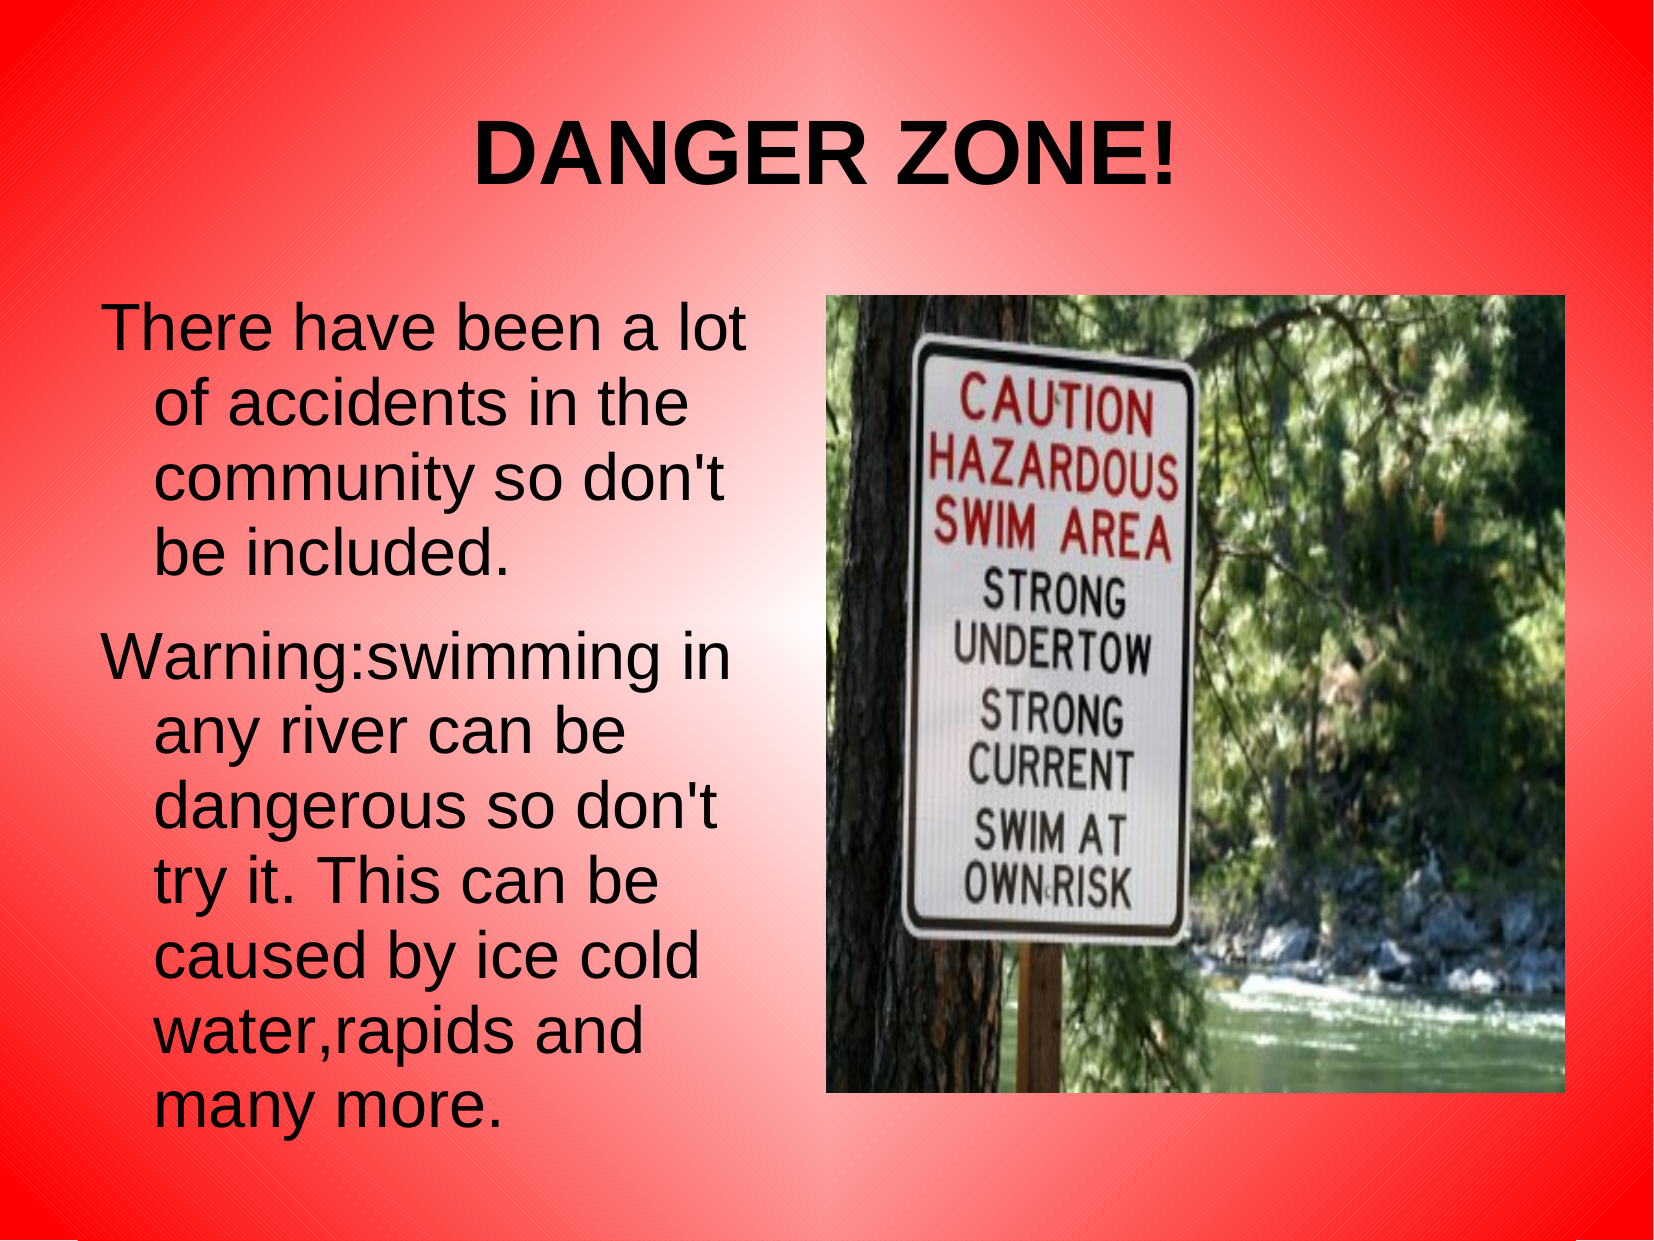

# DANGER ZONE!
There have been a lot of accidents in the community so don't be included.
Warning:swimming in any river can be dangerous so don't try it. This can be caused by ice cold water,rapids and many more.